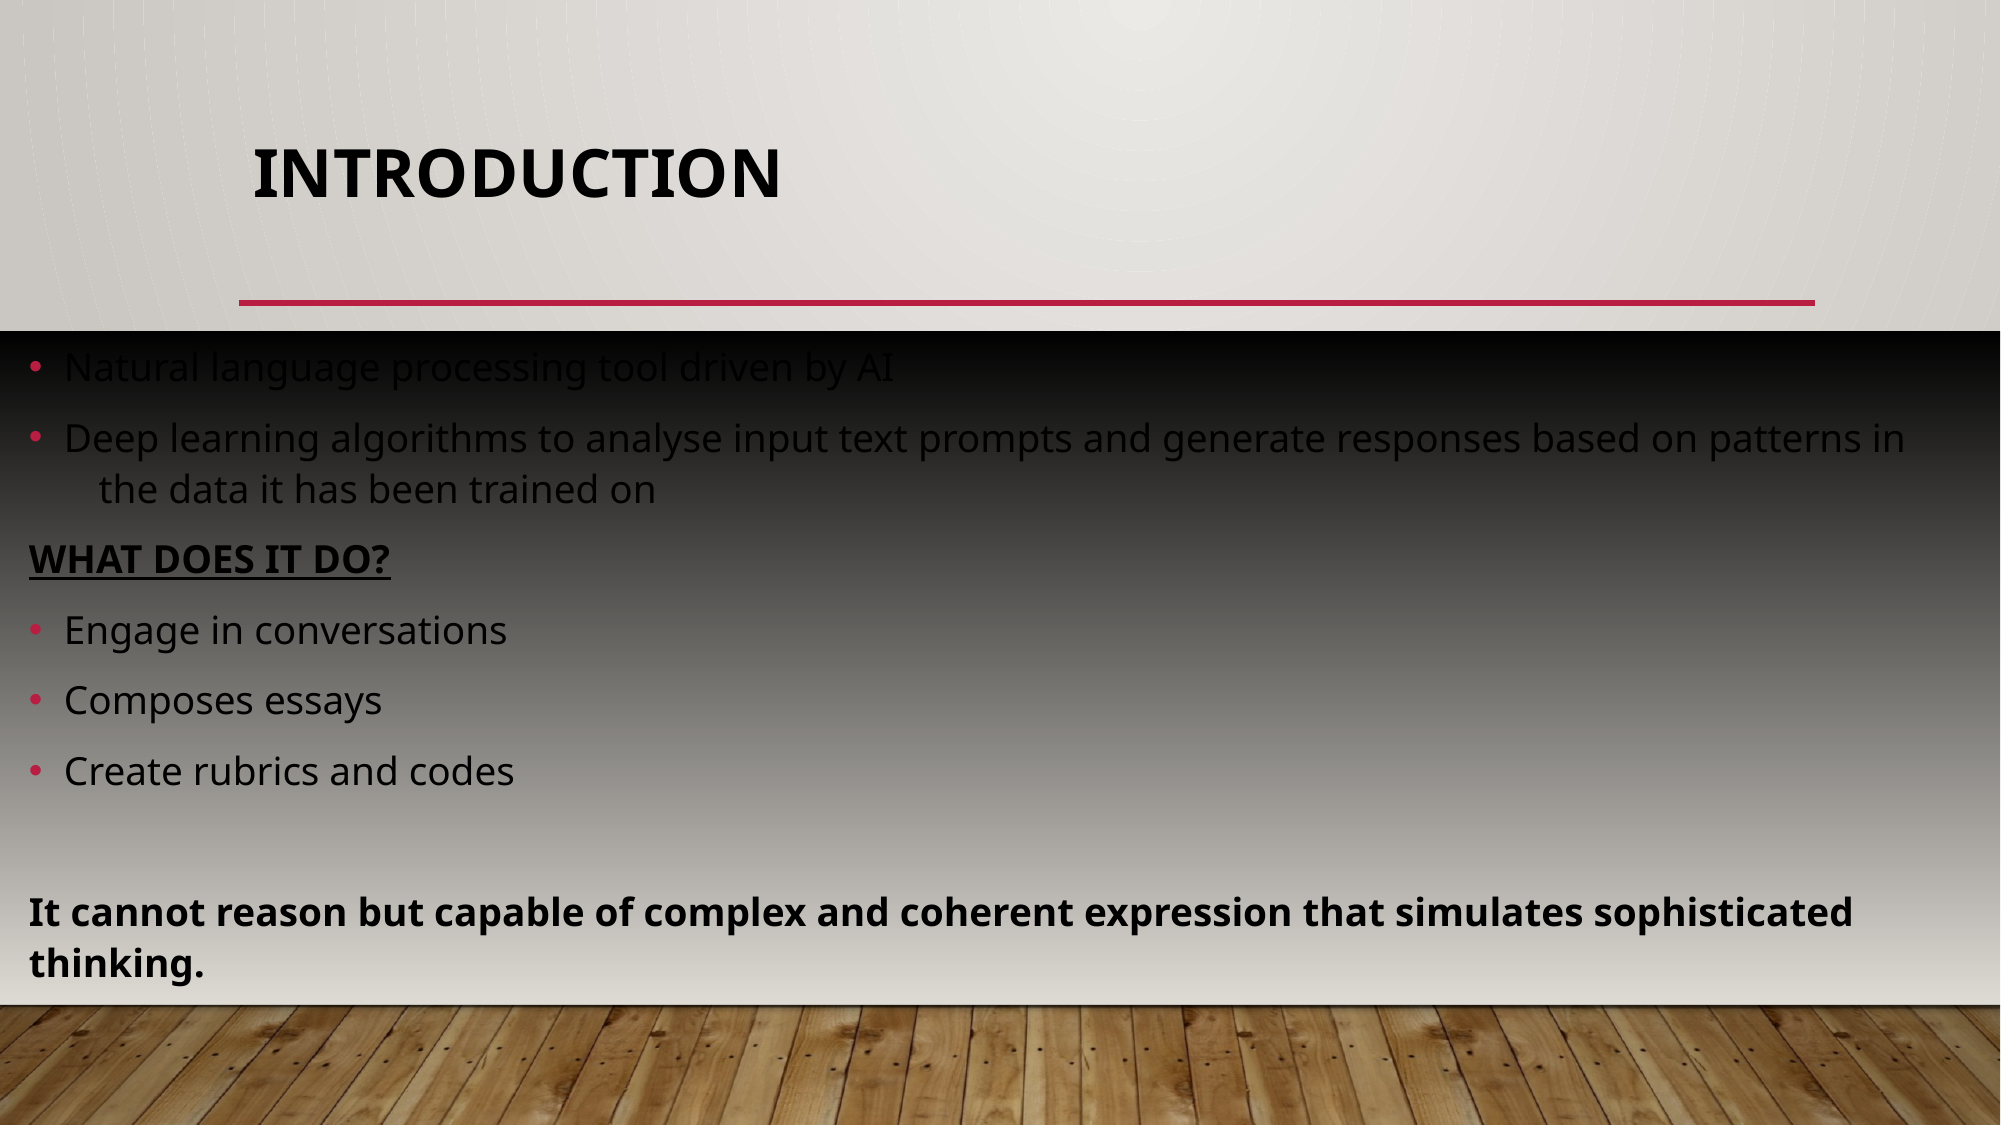

# Introduction
Natural language processing tool driven by AI
Deep learning algorithms to analyse input text prompts and generate responses based on patterns in the data it has been trained on
WHAT DOES IT DO?
Engage in conversations
Composes essays
Create rubrics and codes
It cannot reason but capable of complex and coherent expression that simulates sophisticated thinking.